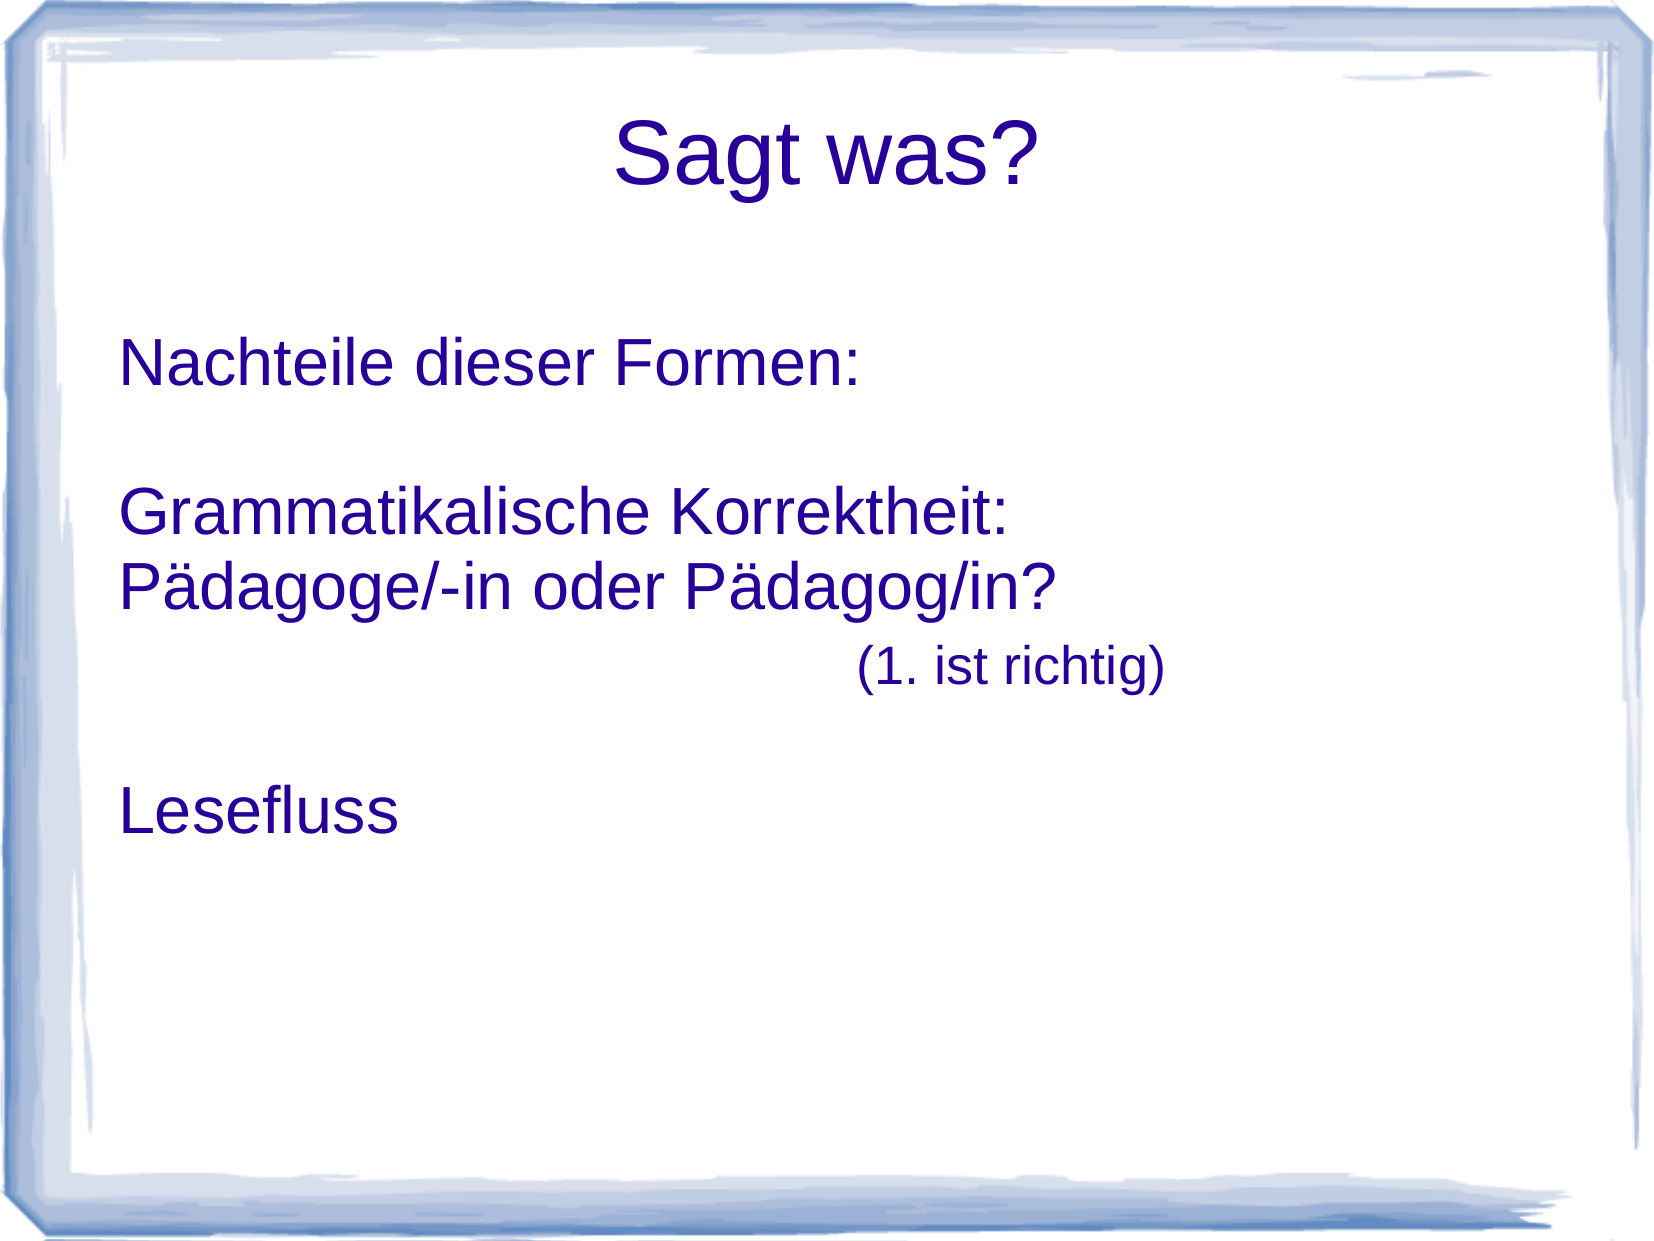

# Sagt was?
Nachteile dieser Formen:
Grammatikalische Korrektheit:
Pädagoge/-in oder Pädagog/in?
										(1. ist richtig)
Lesefluss